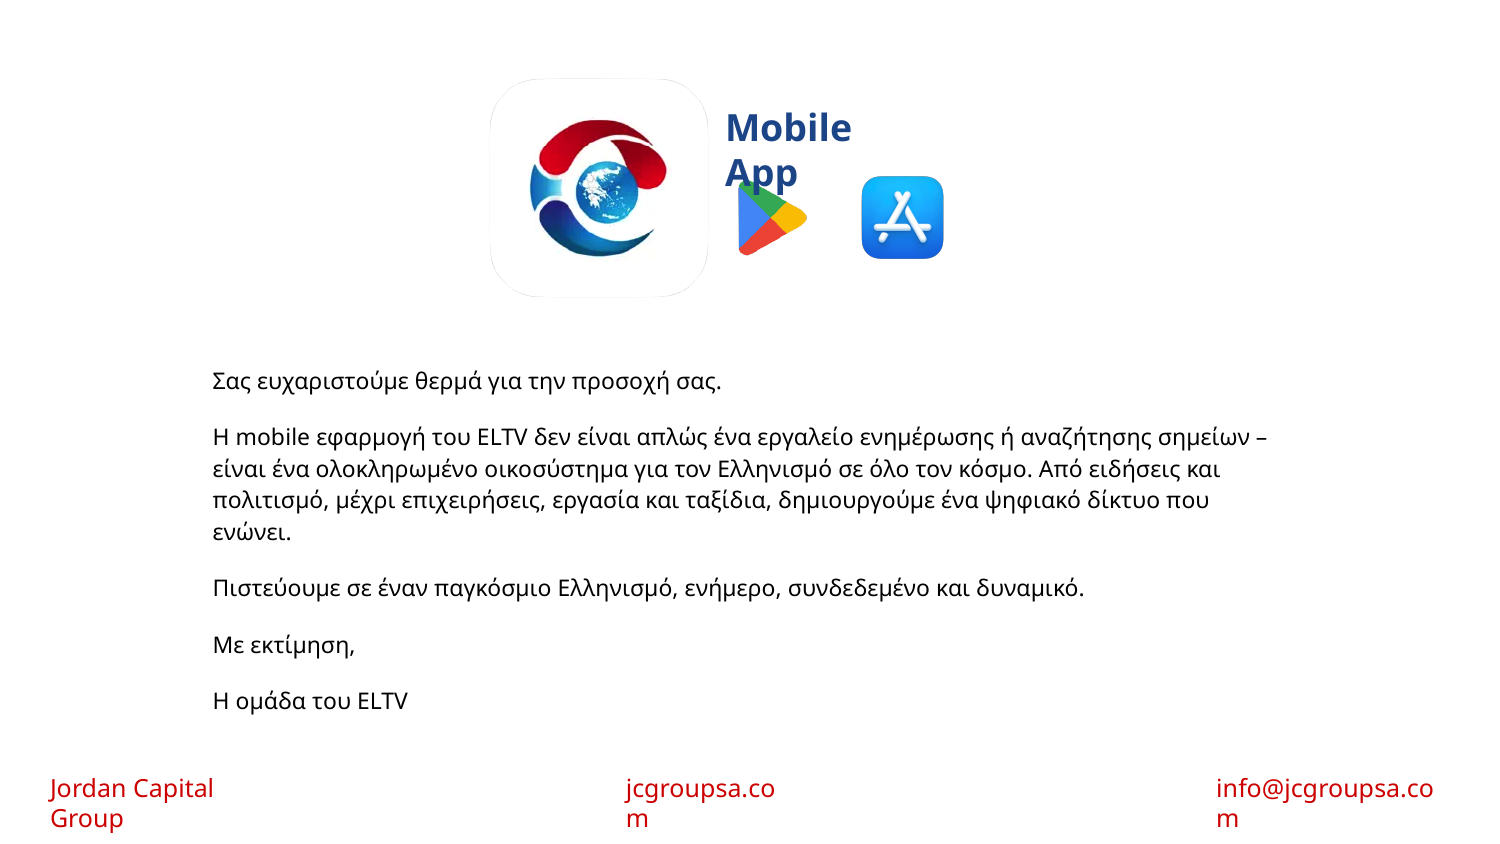

Mobile App
Σας ευχαριστούμε θερμά για την προσοχή σας.
Η mobile εφαρμογή του ELTV δεν είναι απλώς ένα εργαλείο ενημέρωσης ή αναζήτησης σημείων – είναι ένα ολοκληρωμένο οικοσύστημα για τον Ελληνισμό σε όλο τον κόσμο. Από ειδήσεις και πολιτισμό, μέχρι επιχειρήσεις, εργασία και ταξίδια, δημιουργούμε ένα ψηφιακό δίκτυο που ενώνει.
Πιστεύουμε σε έναν παγκόσμιο Ελληνισμό, ενήμερο, συνδεδεμένο και δυναμικό.
Με εκτίμηση,
Η ομάδα του ELTV
Jordan Capital Group
jcgroupsa.com
info@jcgroupsa.com